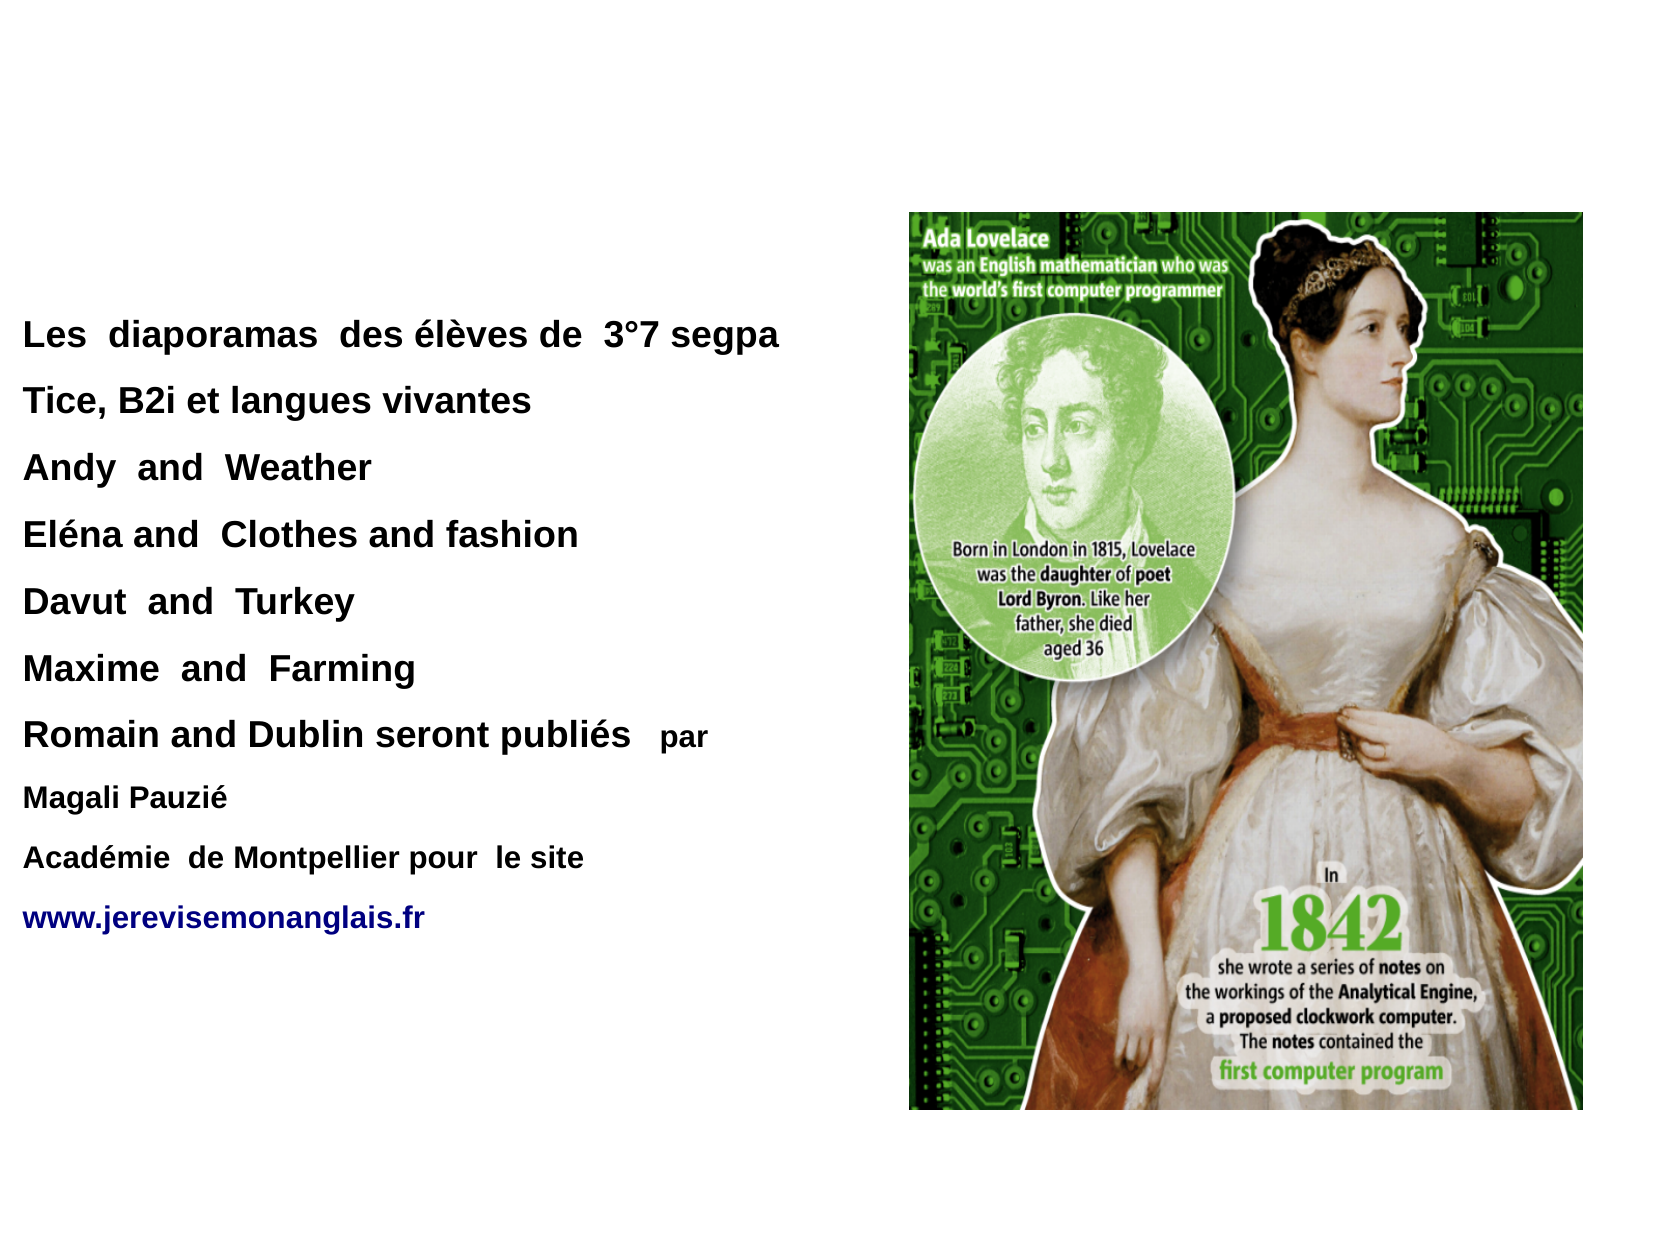

Les diaporamas des élèves de 3°7 segpa
Tice, B2i et langues vivantes
Andy and Weather
Eléna and Clothes and fashion
Davut and Turkey
Maxime and Farming
Romain and Dublin seront publiés par
Magali Pauzié
Académie de Montpellier pour le site
www.jerevisemonanglais.fr